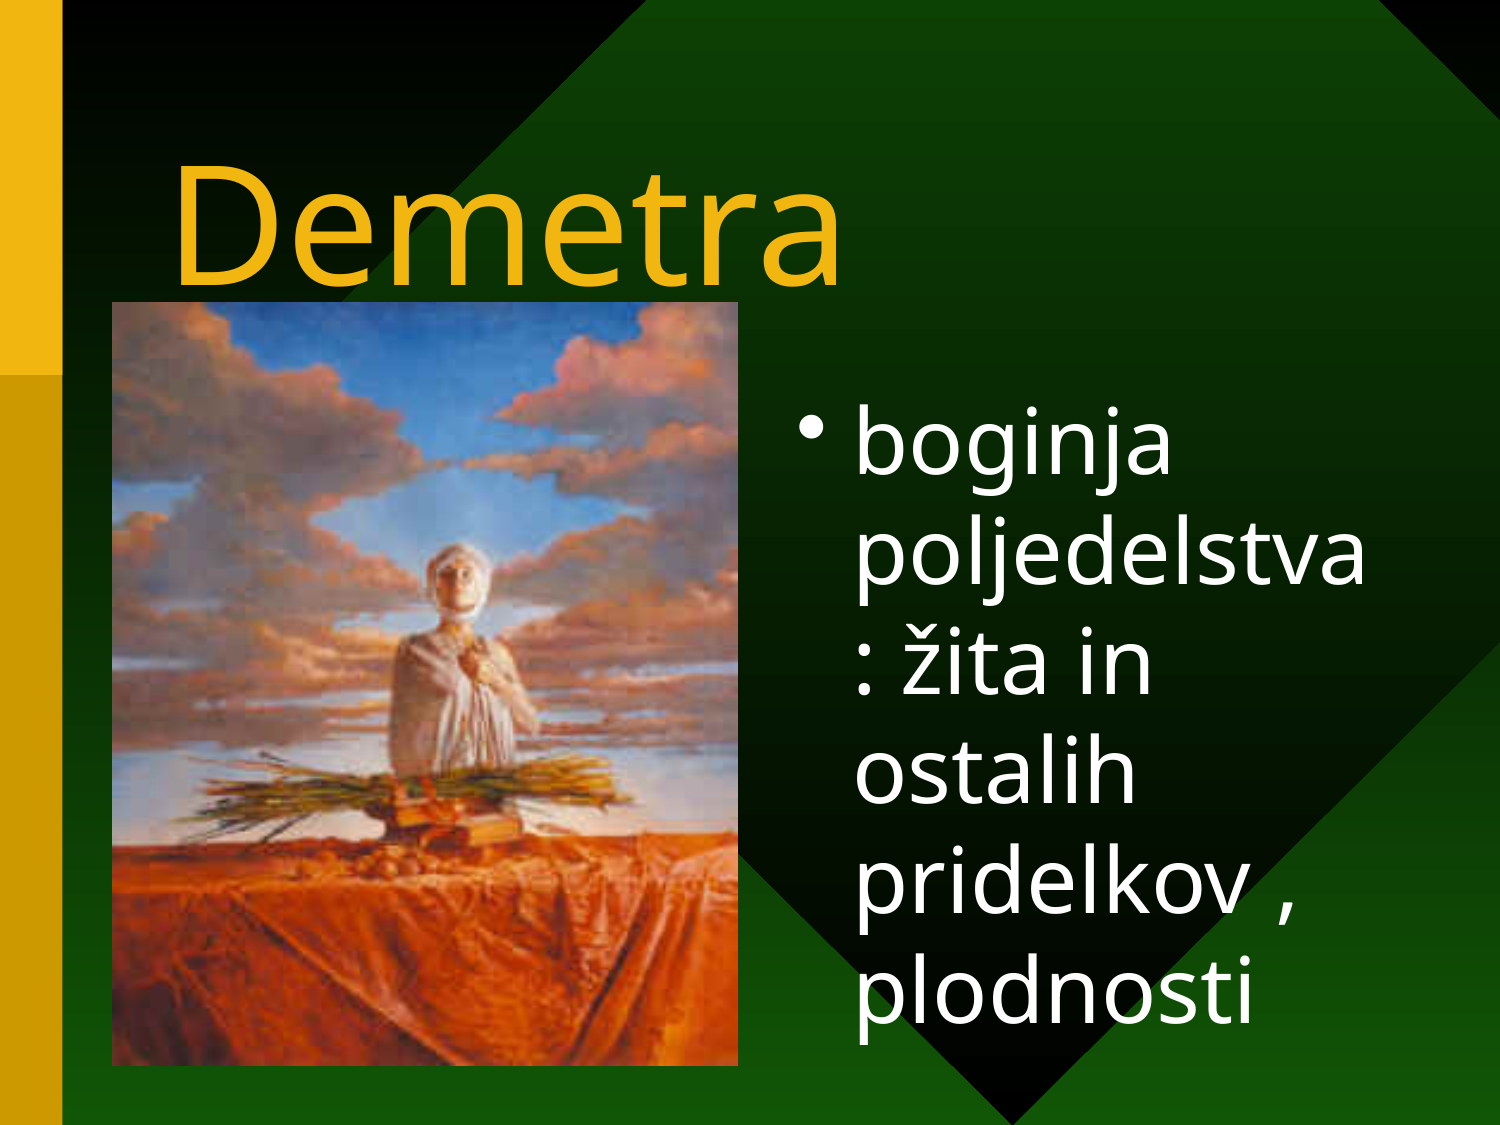

# Demetra
boginja poljedelstva: žita in ostalih pridelkov , plodnosti